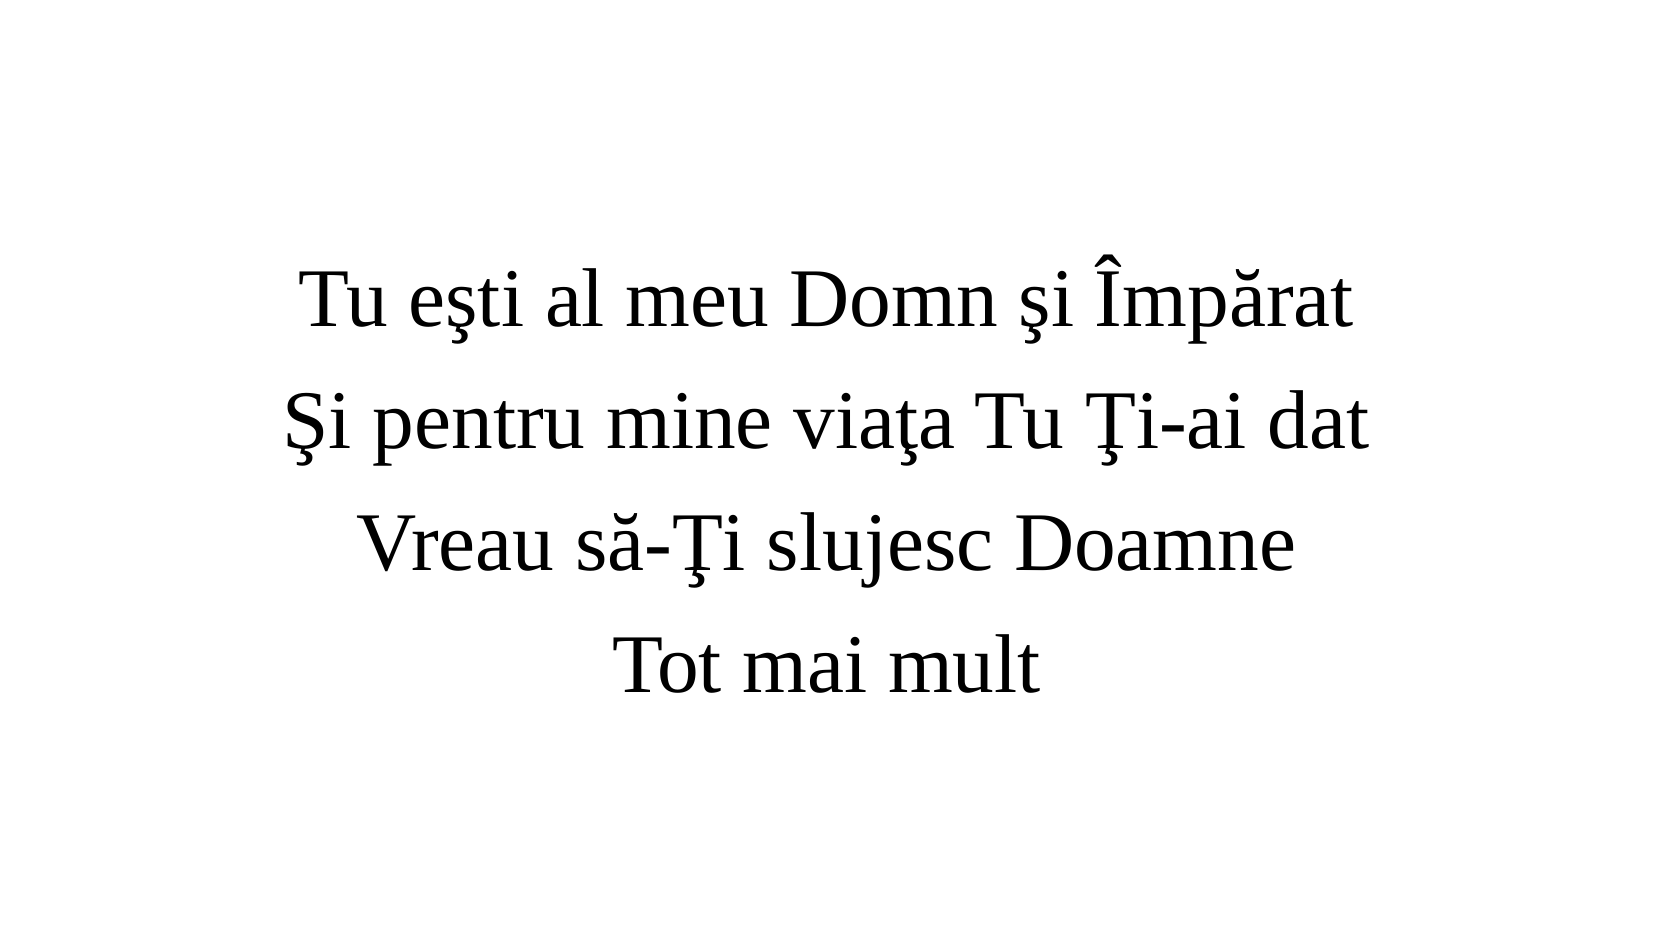

# Tu eşti al meu Domn şi Împărat
Şi pentru mine viaţa Tu Ţi-ai dat
Vreau să-Ţi slujesc Doamne
Tot mai mult